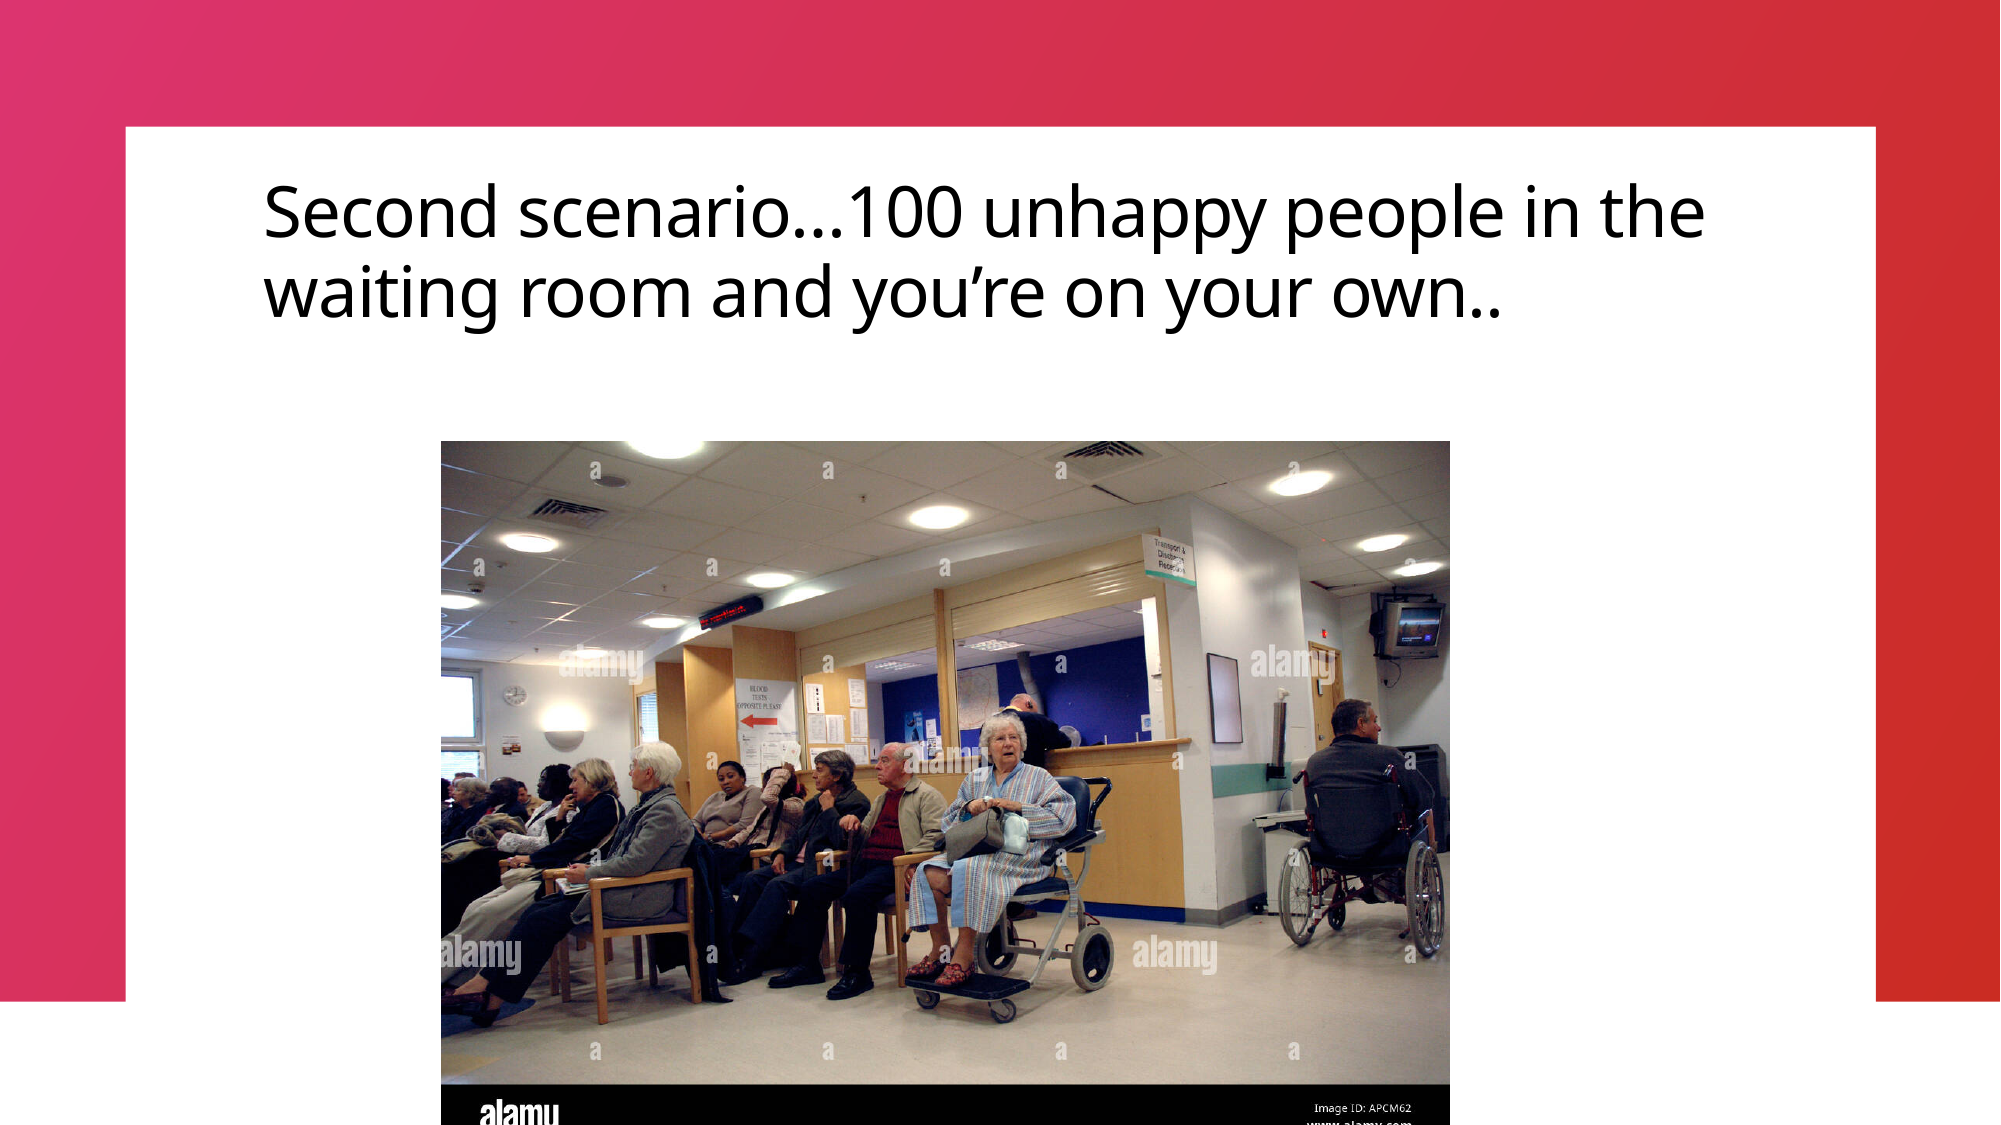

# Second scenario…100 unhappy people in the waiting room and you’re on your own..